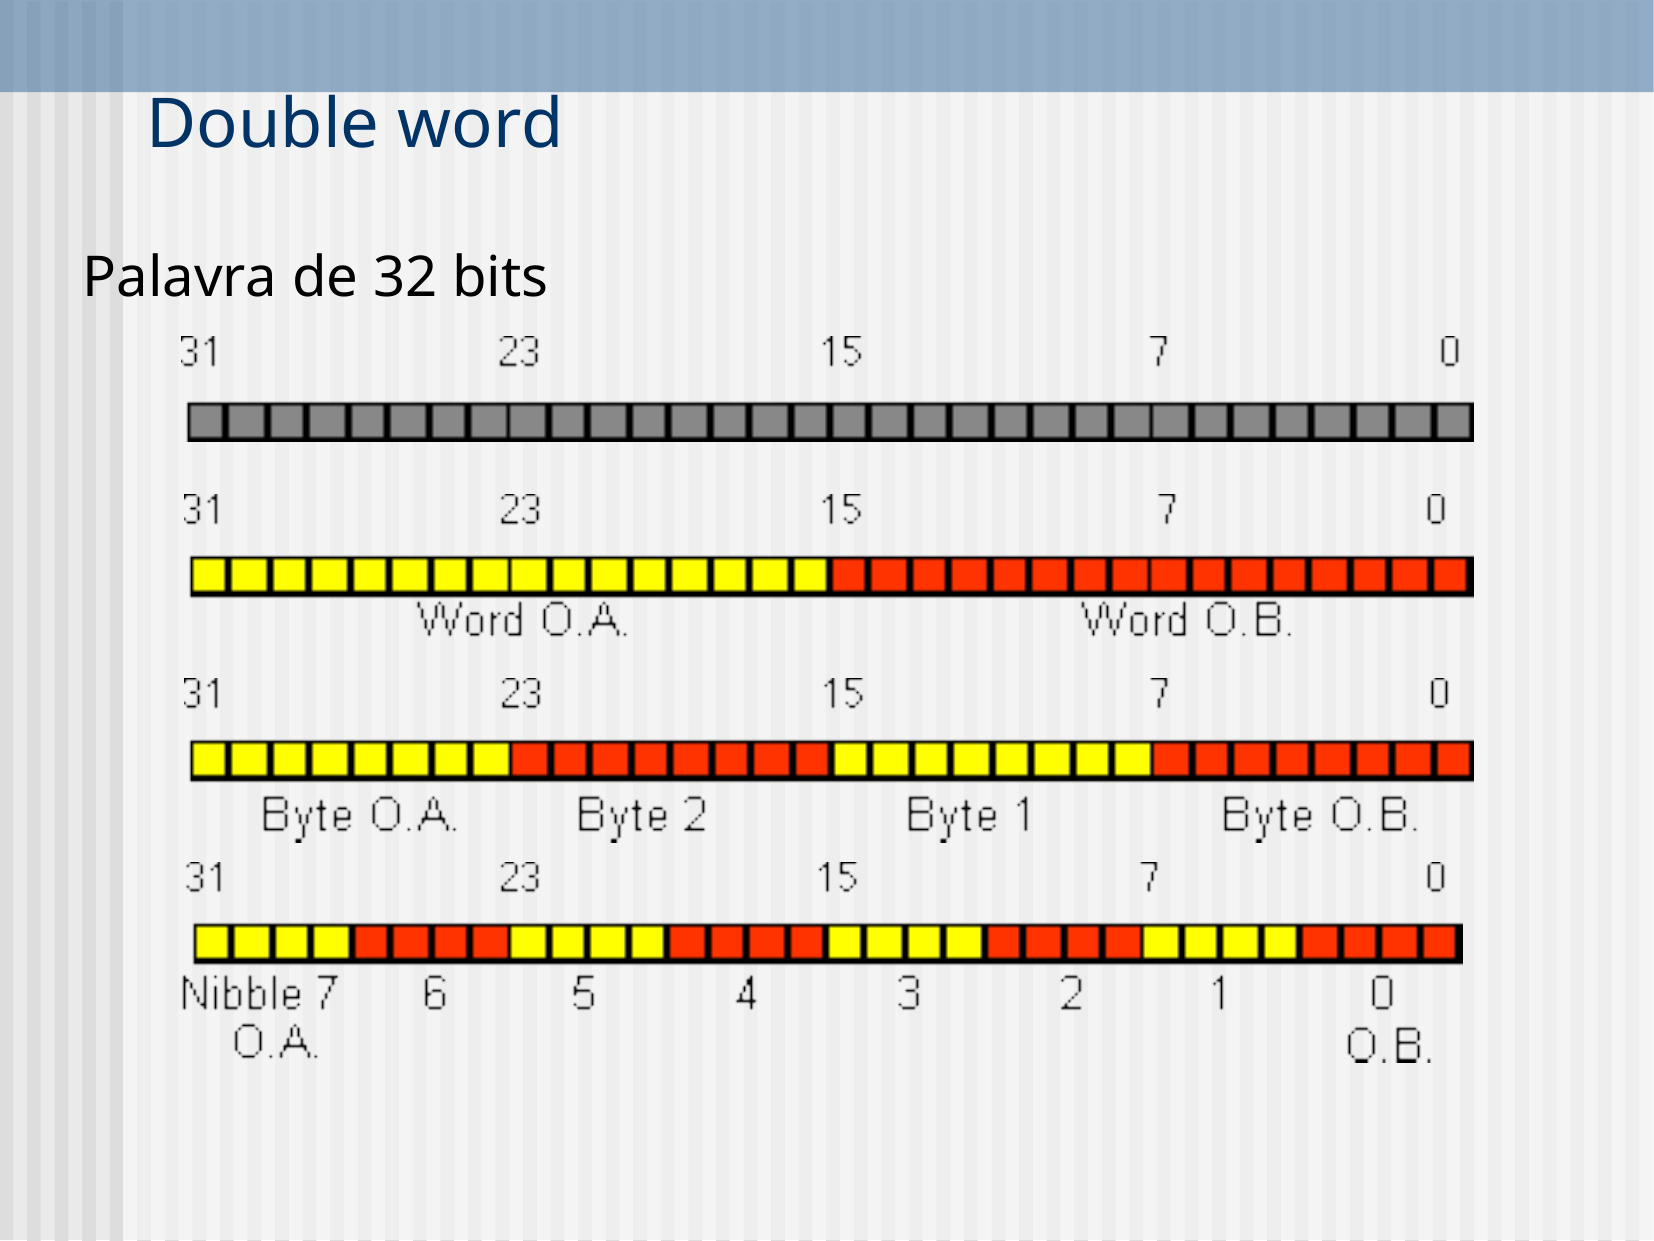

# Double word
Palavra de 32 bits